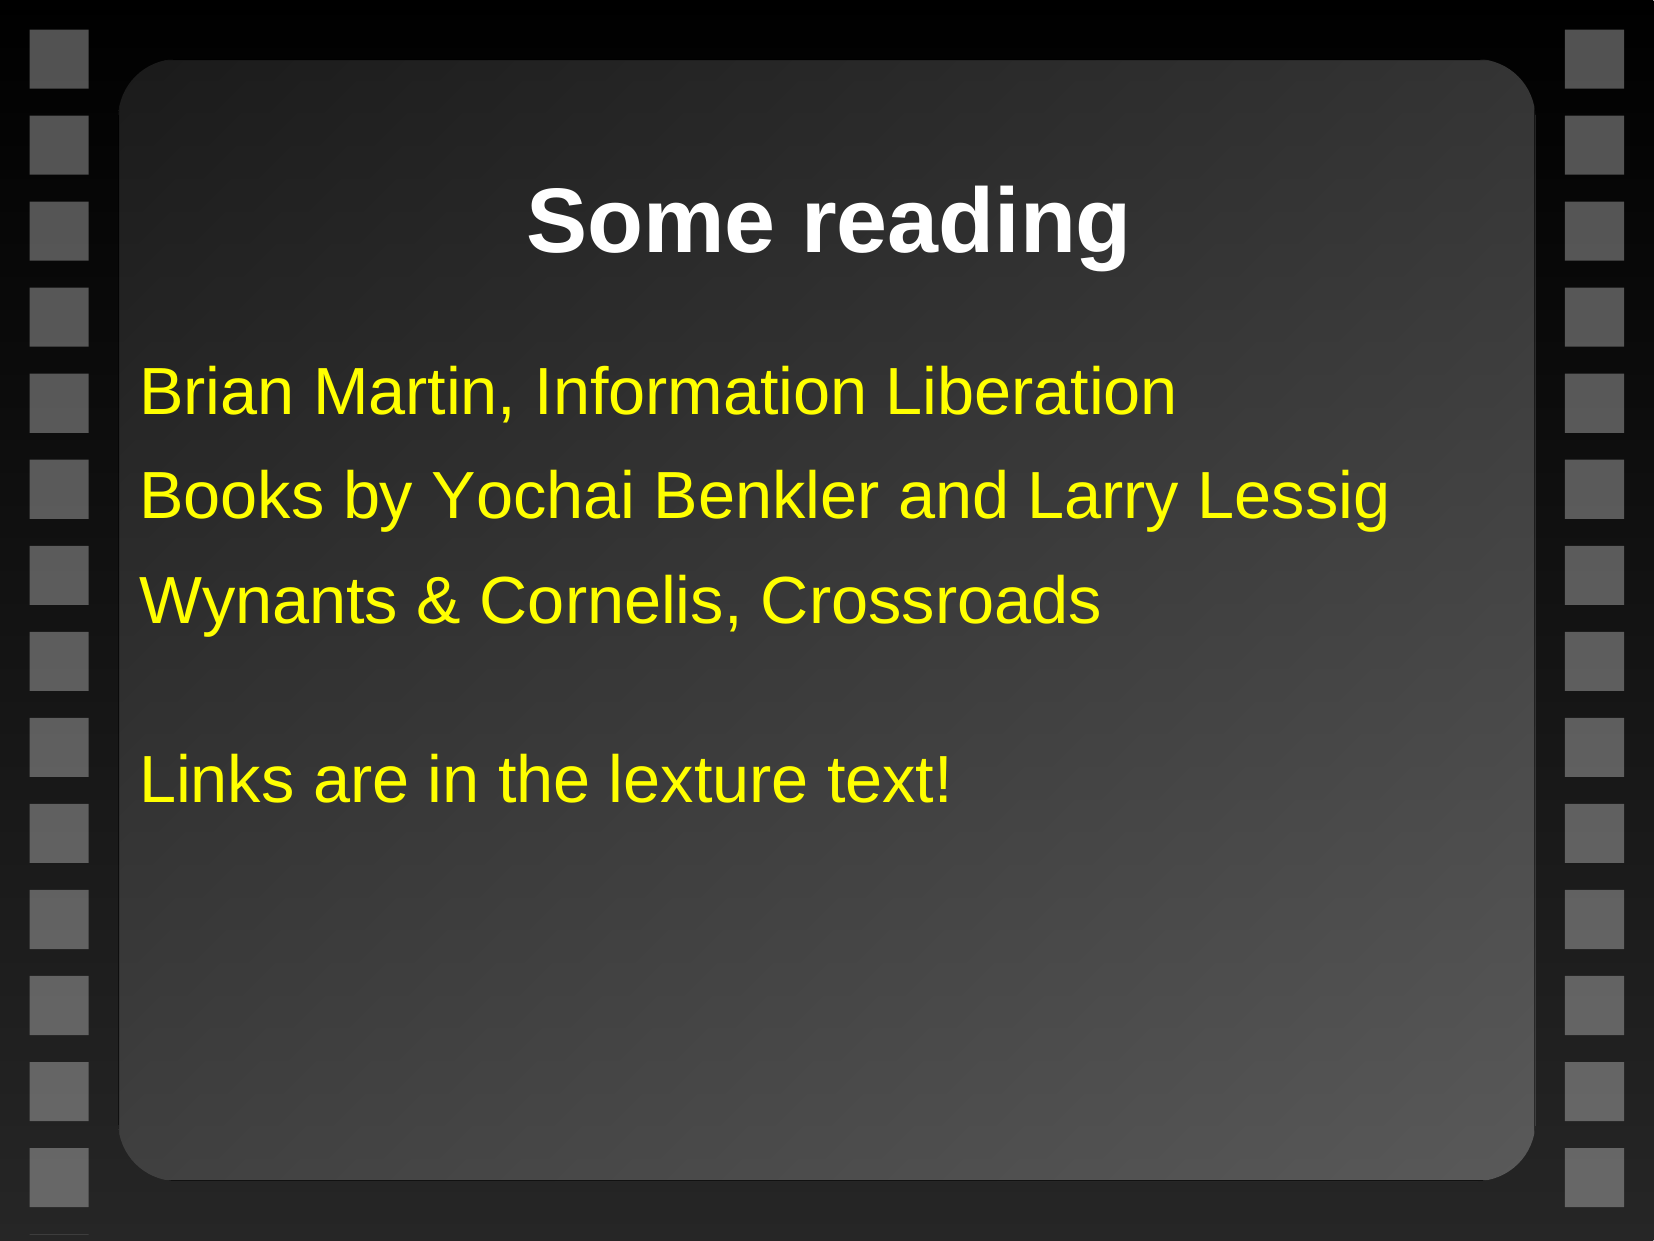

# Some reading
Brian Martin, Information Liberation
Books by Yochai Benkler and Larry Lessig
Wynants & Cornelis, Crossroads
Links are in the lexture text!